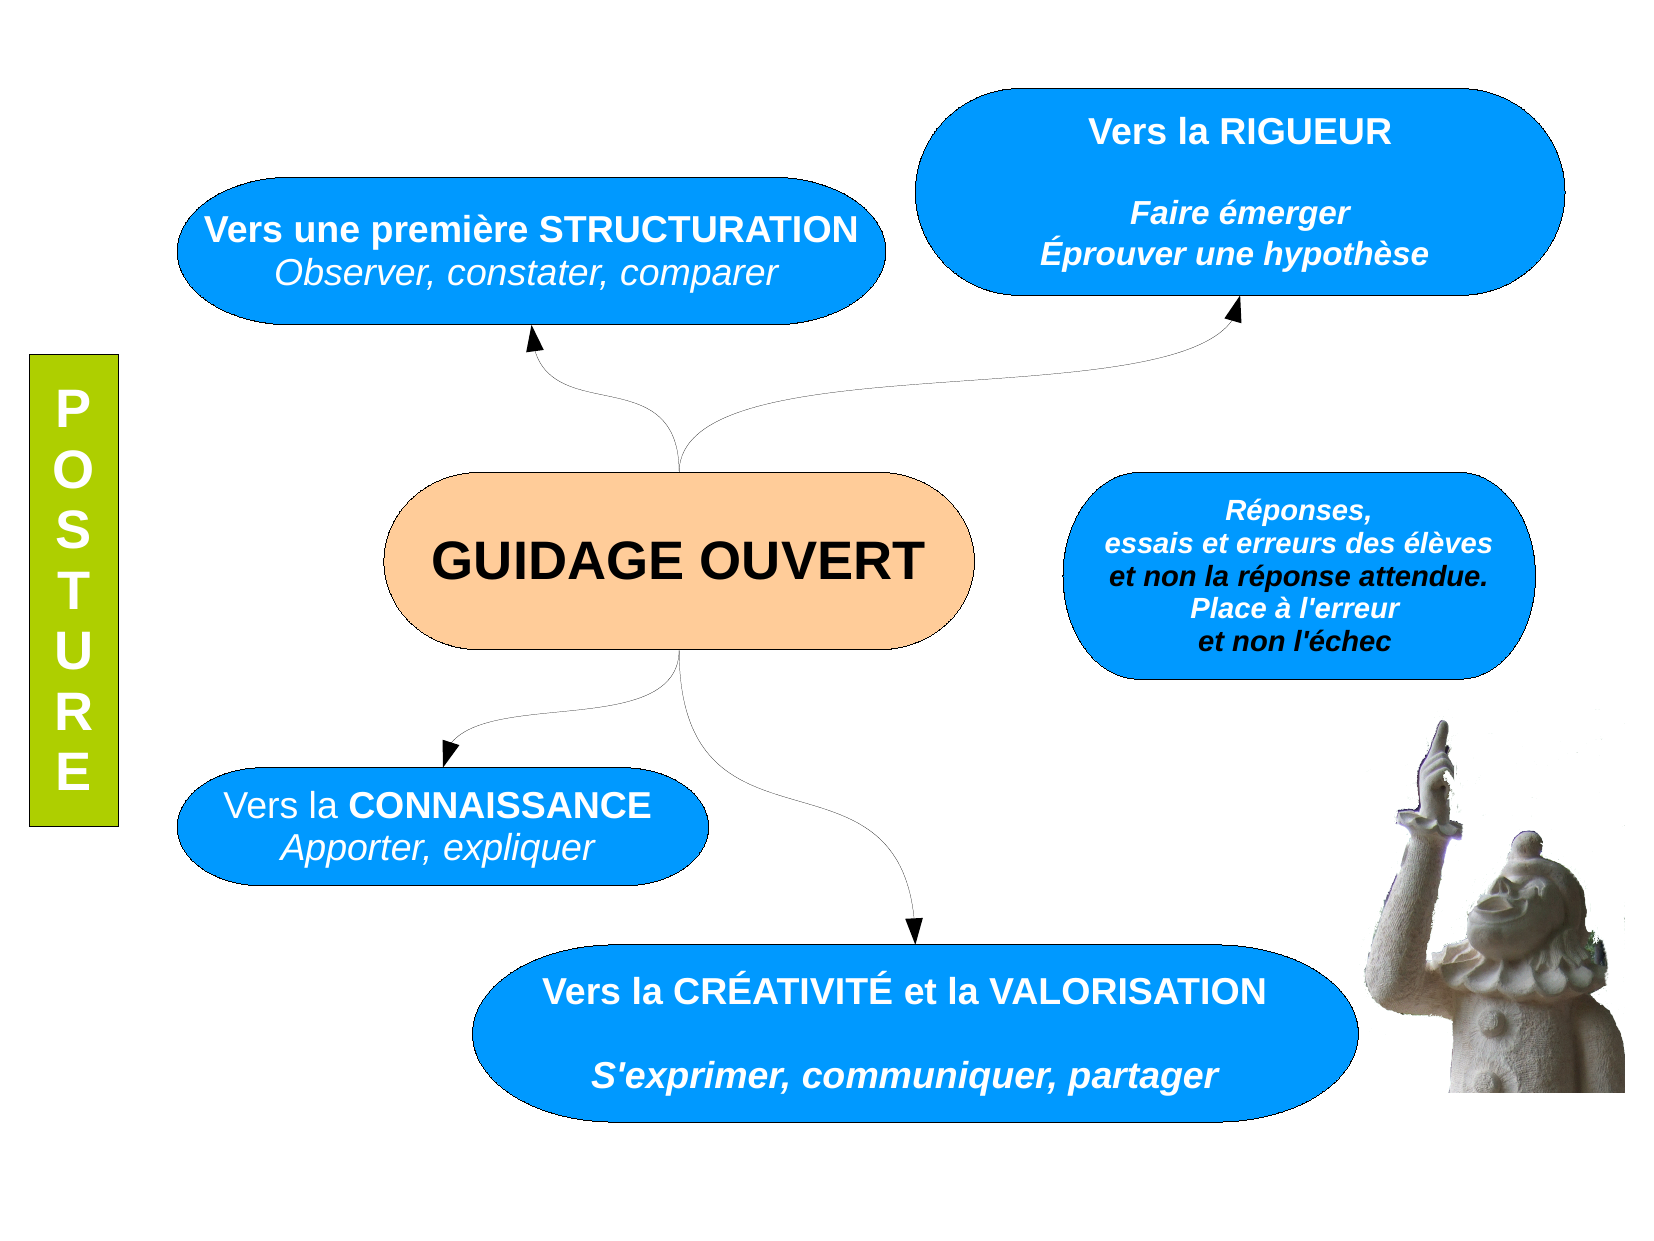

Vers la RIGUEUR
Faire émerger
Éprouver une hypothèse
Vers une première STRUCTURATION
Observer, constater, comparer
P
O
S
T
U
R
E
GUIDAGE OUVERT
Réponses,
 essais et erreurs des élèves
et non la réponse attendue.
Place à l'erreur
et non l'échec
Vers la CONNAISSANCE
Apporter, expliquer
Vers la CRÉATIVITÉ et la VALORISATION
S'exprimer, communiquer, partager